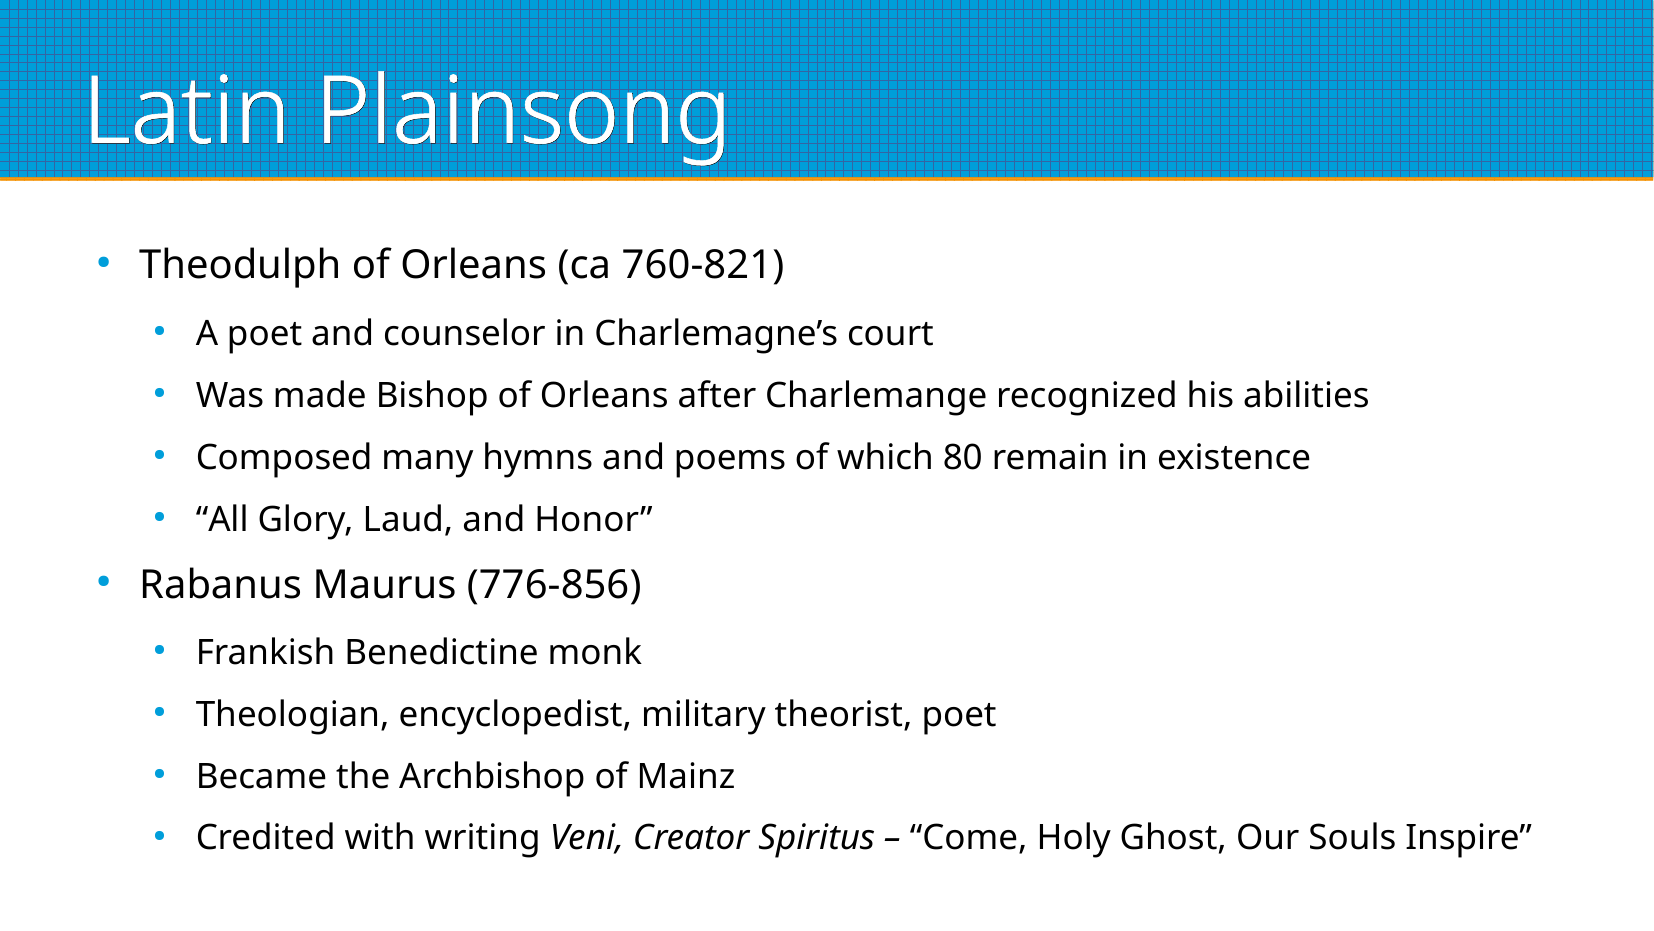

# Latin Plainsong
Theodulph of Orleans (ca 760-821)
A poet and counselor in Charlemagne’s court
Was made Bishop of Orleans after Charlemange recognized his abilities
Composed many hymns and poems of which 80 remain in existence
“All Glory, Laud, and Honor”
Rabanus Maurus (776-856)
Frankish Benedictine monk
Theologian, encyclopedist, military theorist, poet
Became the Archbishop of Mainz
Credited with writing Veni, Creator Spiritus – “Come, Holy Ghost, Our Souls Inspire”